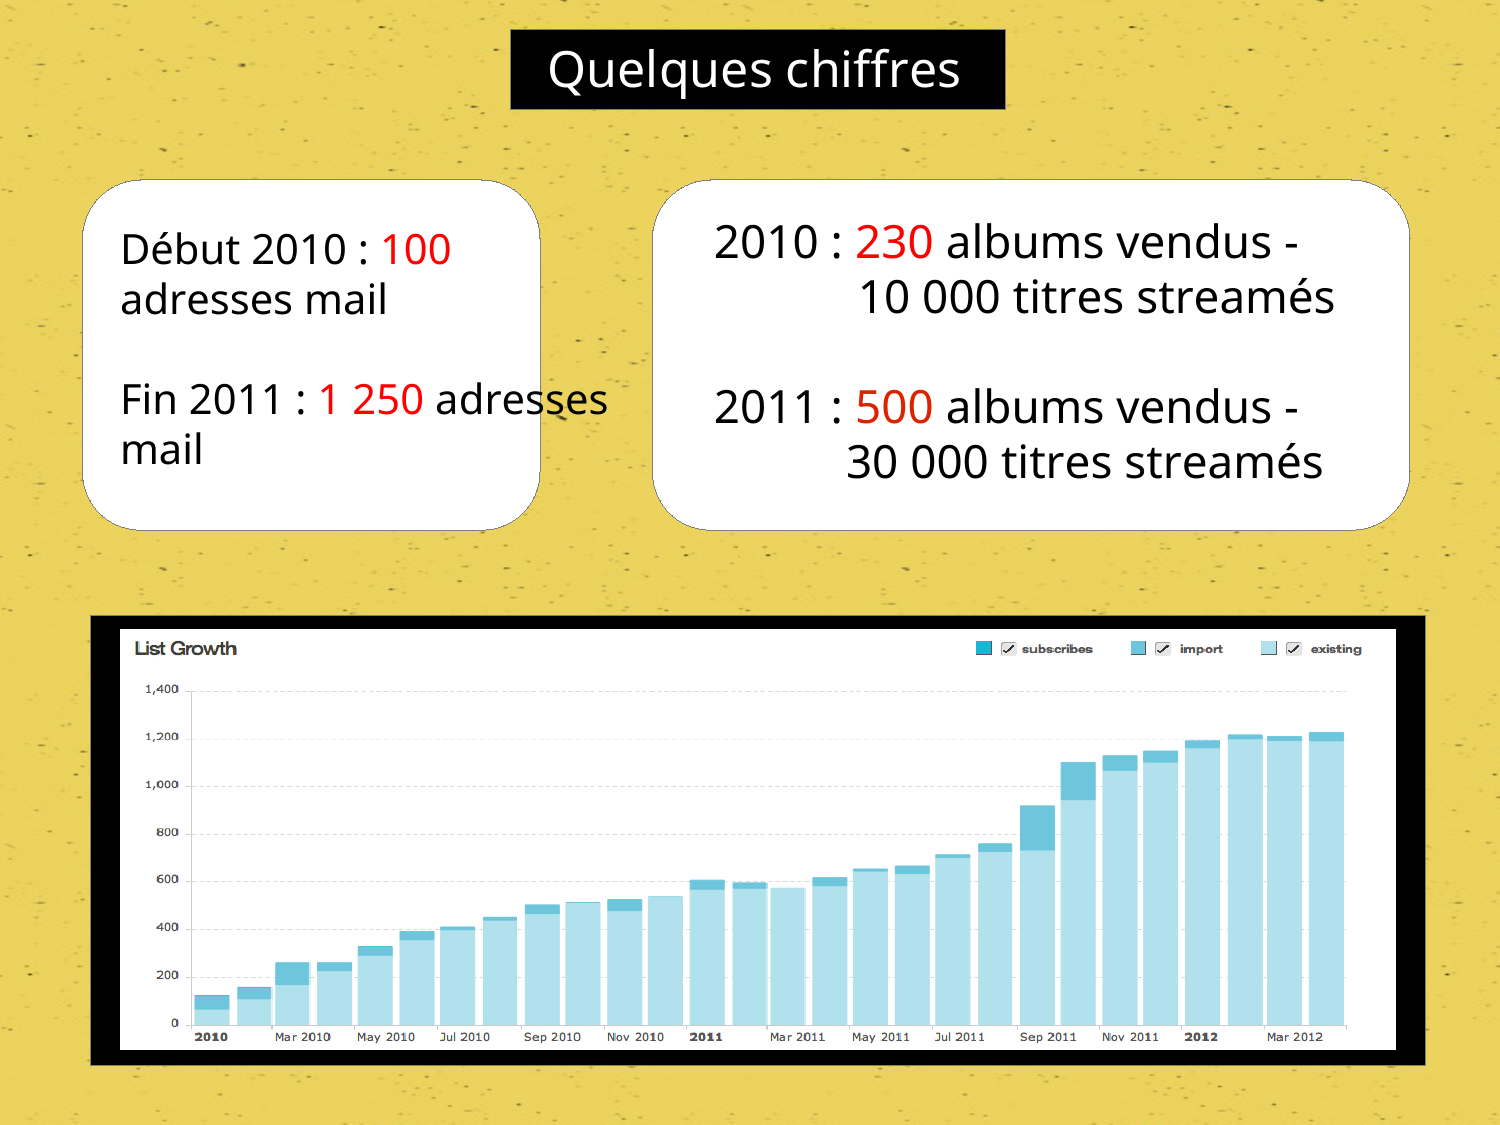

Quelques chiffres
2010 : 230 albums vendus -
 10 000 titres streamés
2011 : 500 albums vendus -
 30 000 titres streamés
# Début 2010 : 100 adresses mail
Fin 2011 : 1 250 adresses mail